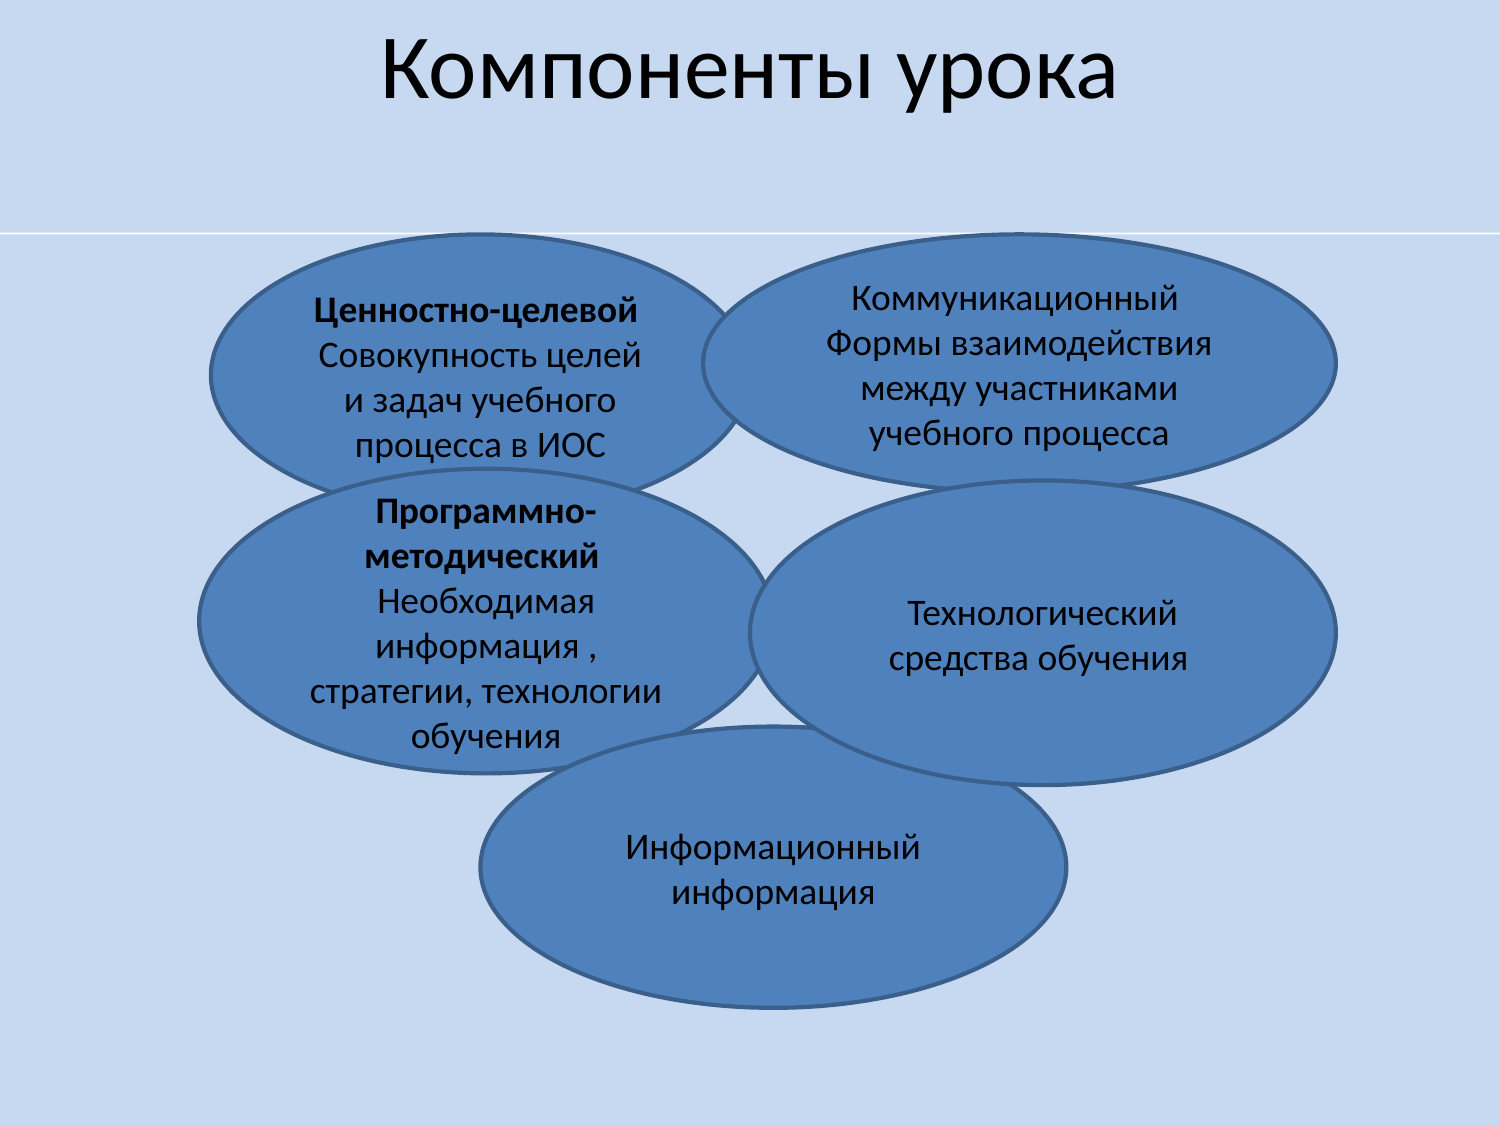

# Компоненты урока
Ценностно-целевой
Совокупность целей и задач учебного процесса в ИОС
Коммуникационный
Формы взаимодействия между участниками учебного процесса
Программно-методический
Необходимая информация , стратегии, технологии обучения
Технологический средства обучения
Информационный
 информация